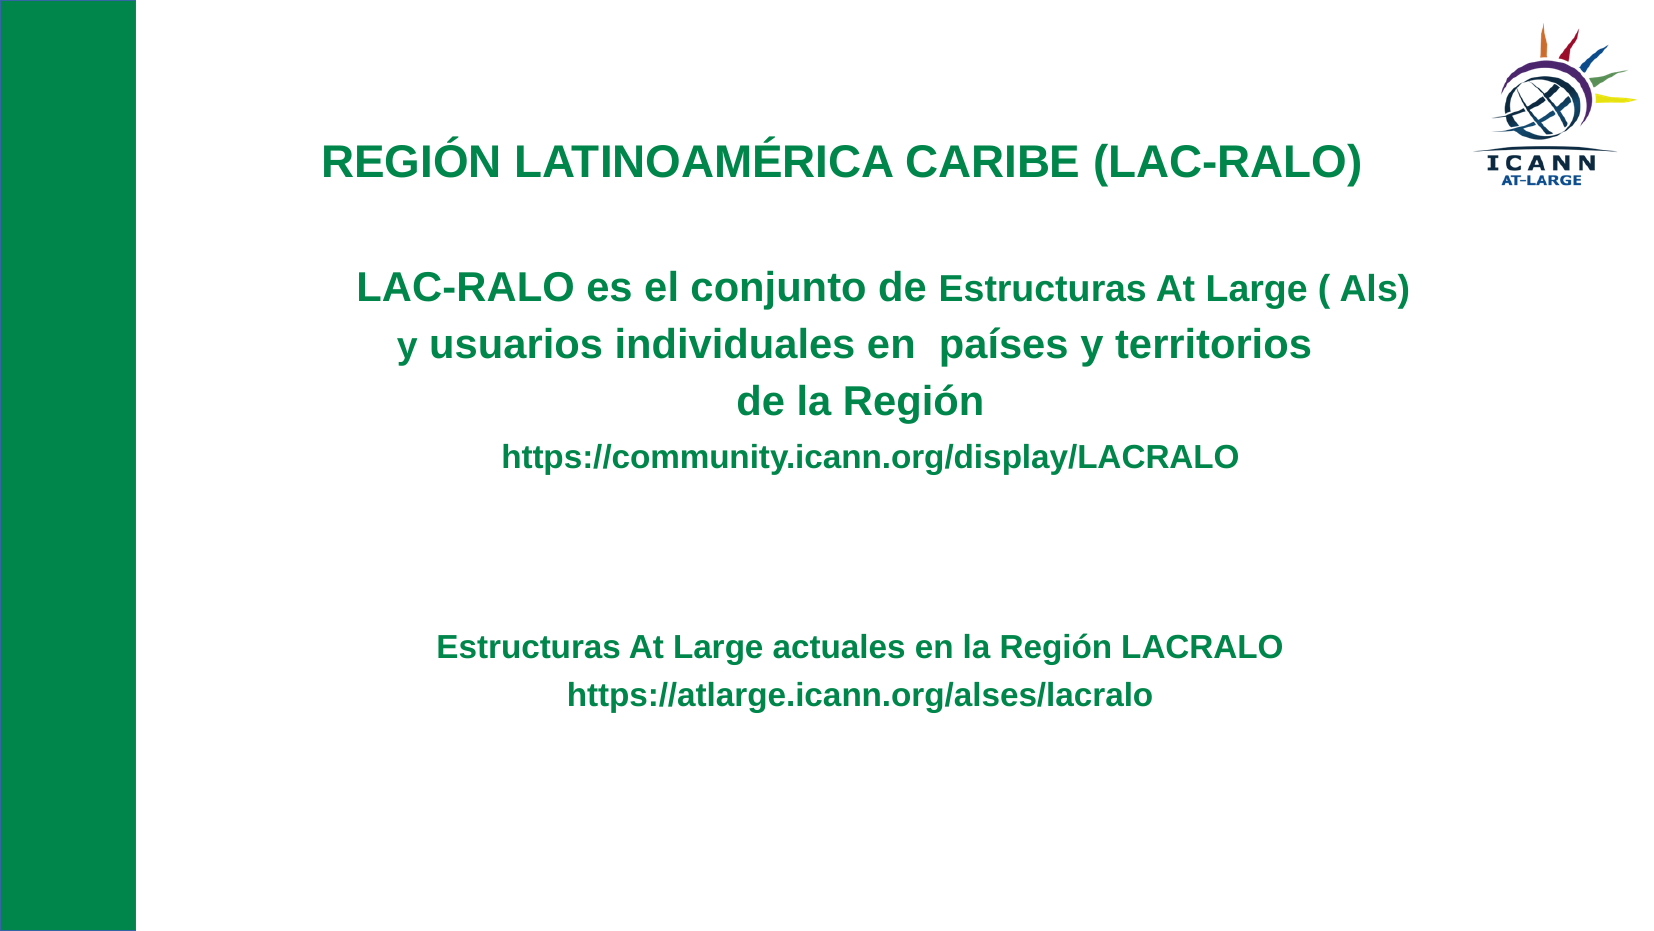

# REGIÓN LATINOAMÉRICA CARIBE (LAC-RALO)
 LAC-RALO es el conjunto de Estructuras At Large ( Als)
y usuarios individuales en países y territorios
de la Región
 https://community.icann.org/display/LACRALO
Estructuras At Large actuales en la Región LACRALO
https://atlarge.icann.org/alses/lacralo